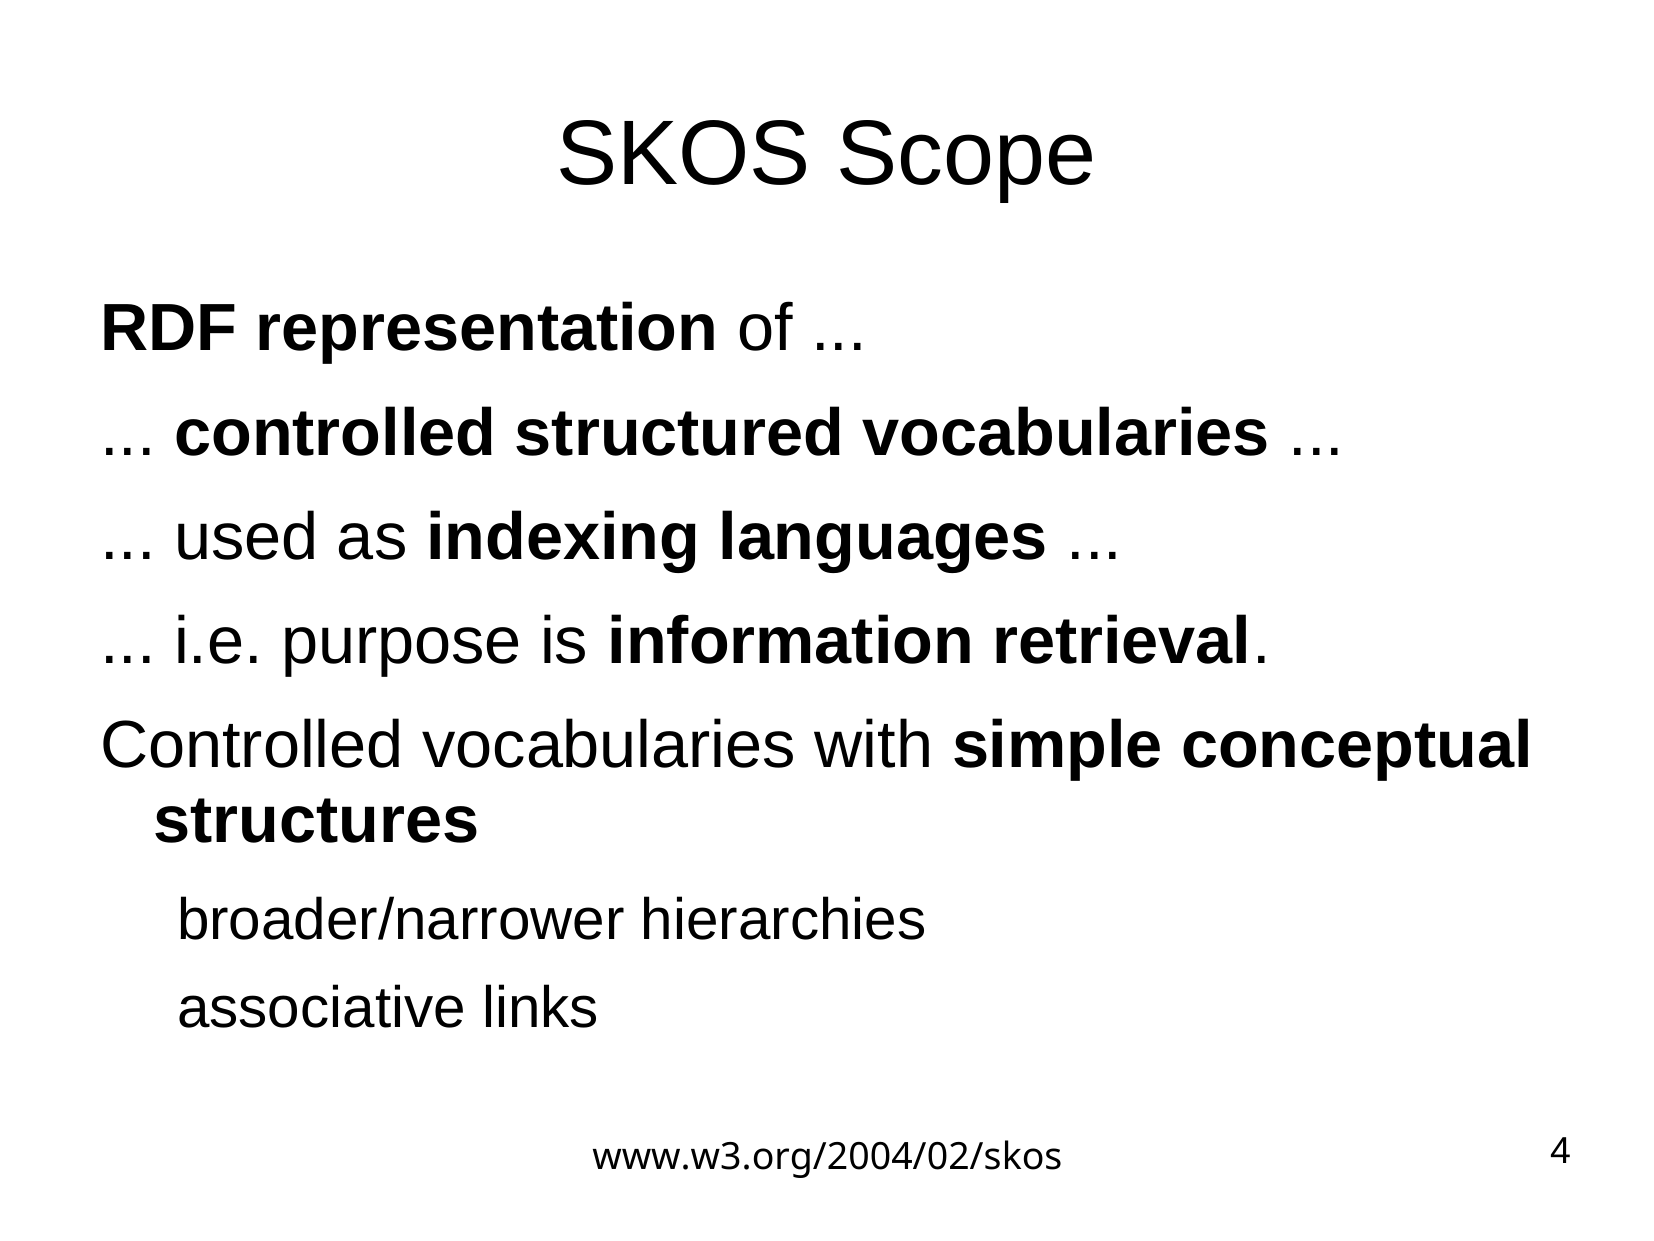

# SKOS Scope
RDF representation of ...
... controlled structured vocabularies ...
... used as indexing languages ...
... i.e. purpose is information retrieval.
Controlled vocabularies with simple conceptual structures
broader/narrower hierarchies
associative links
www.w3.org/2004/02/skos
4